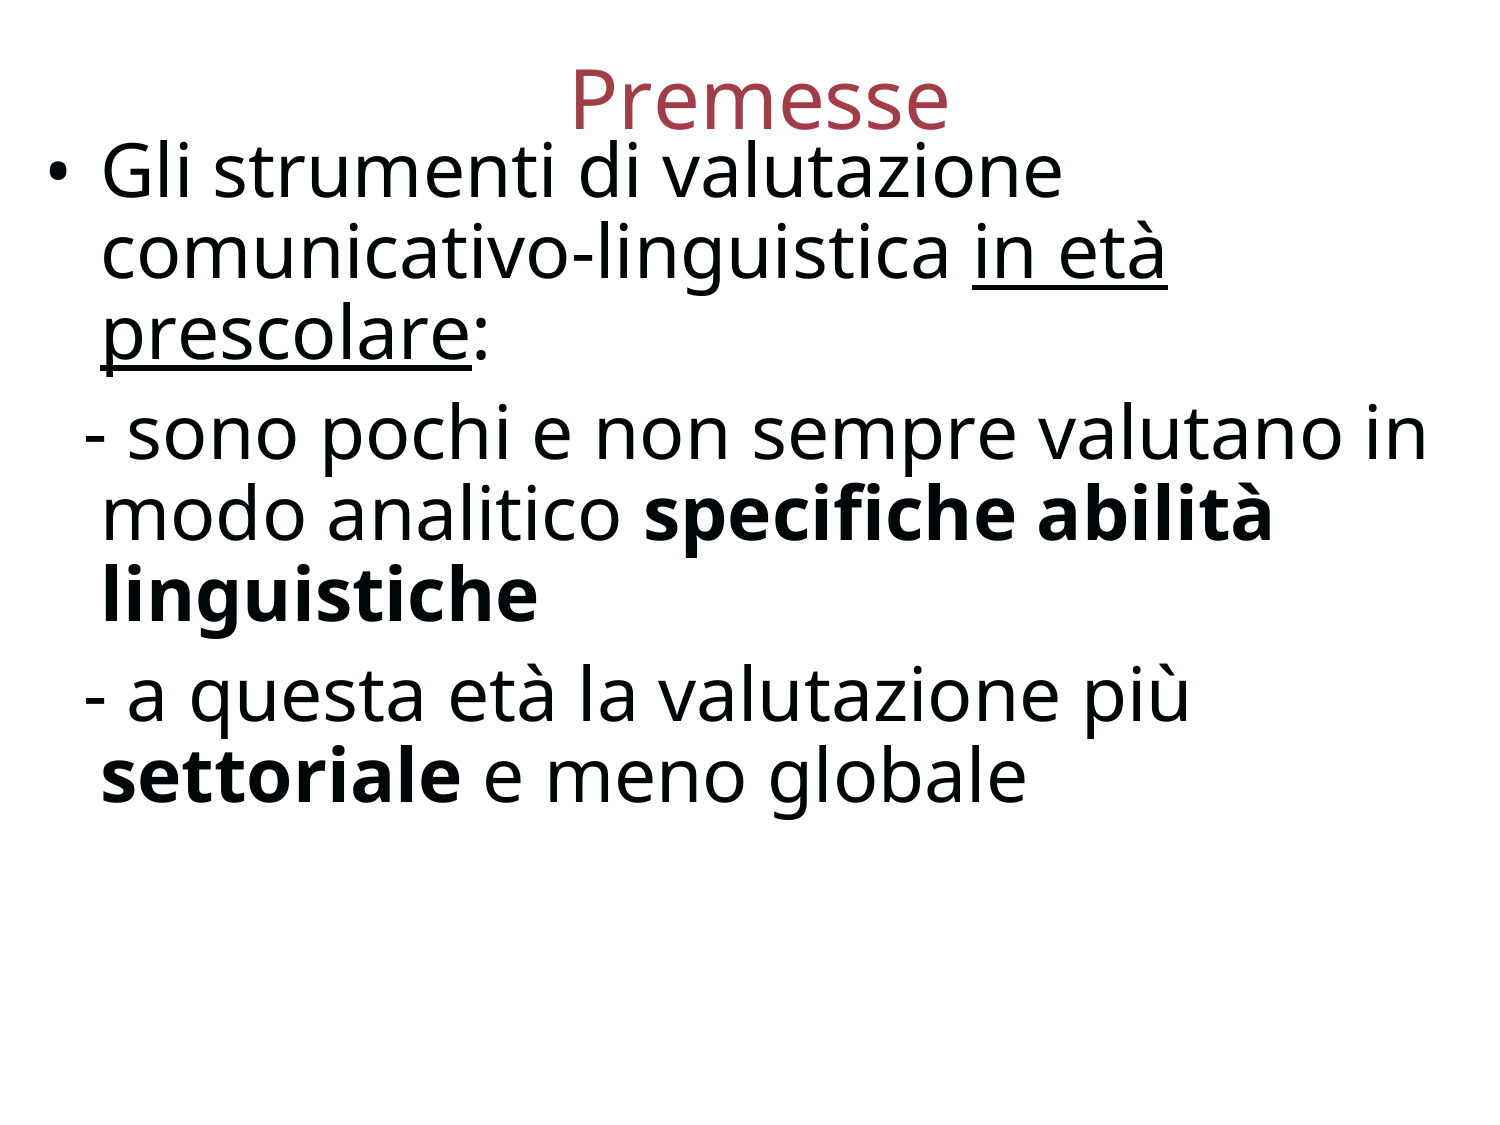

# Premesse
Gli strumenti di valutazione comunicativo-linguistica in età prescolare:
 - sono pochi e non sempre valutano in modo analitico specifiche abilità linguistiche
 - a questa età la valutazione più settoriale e meno globale